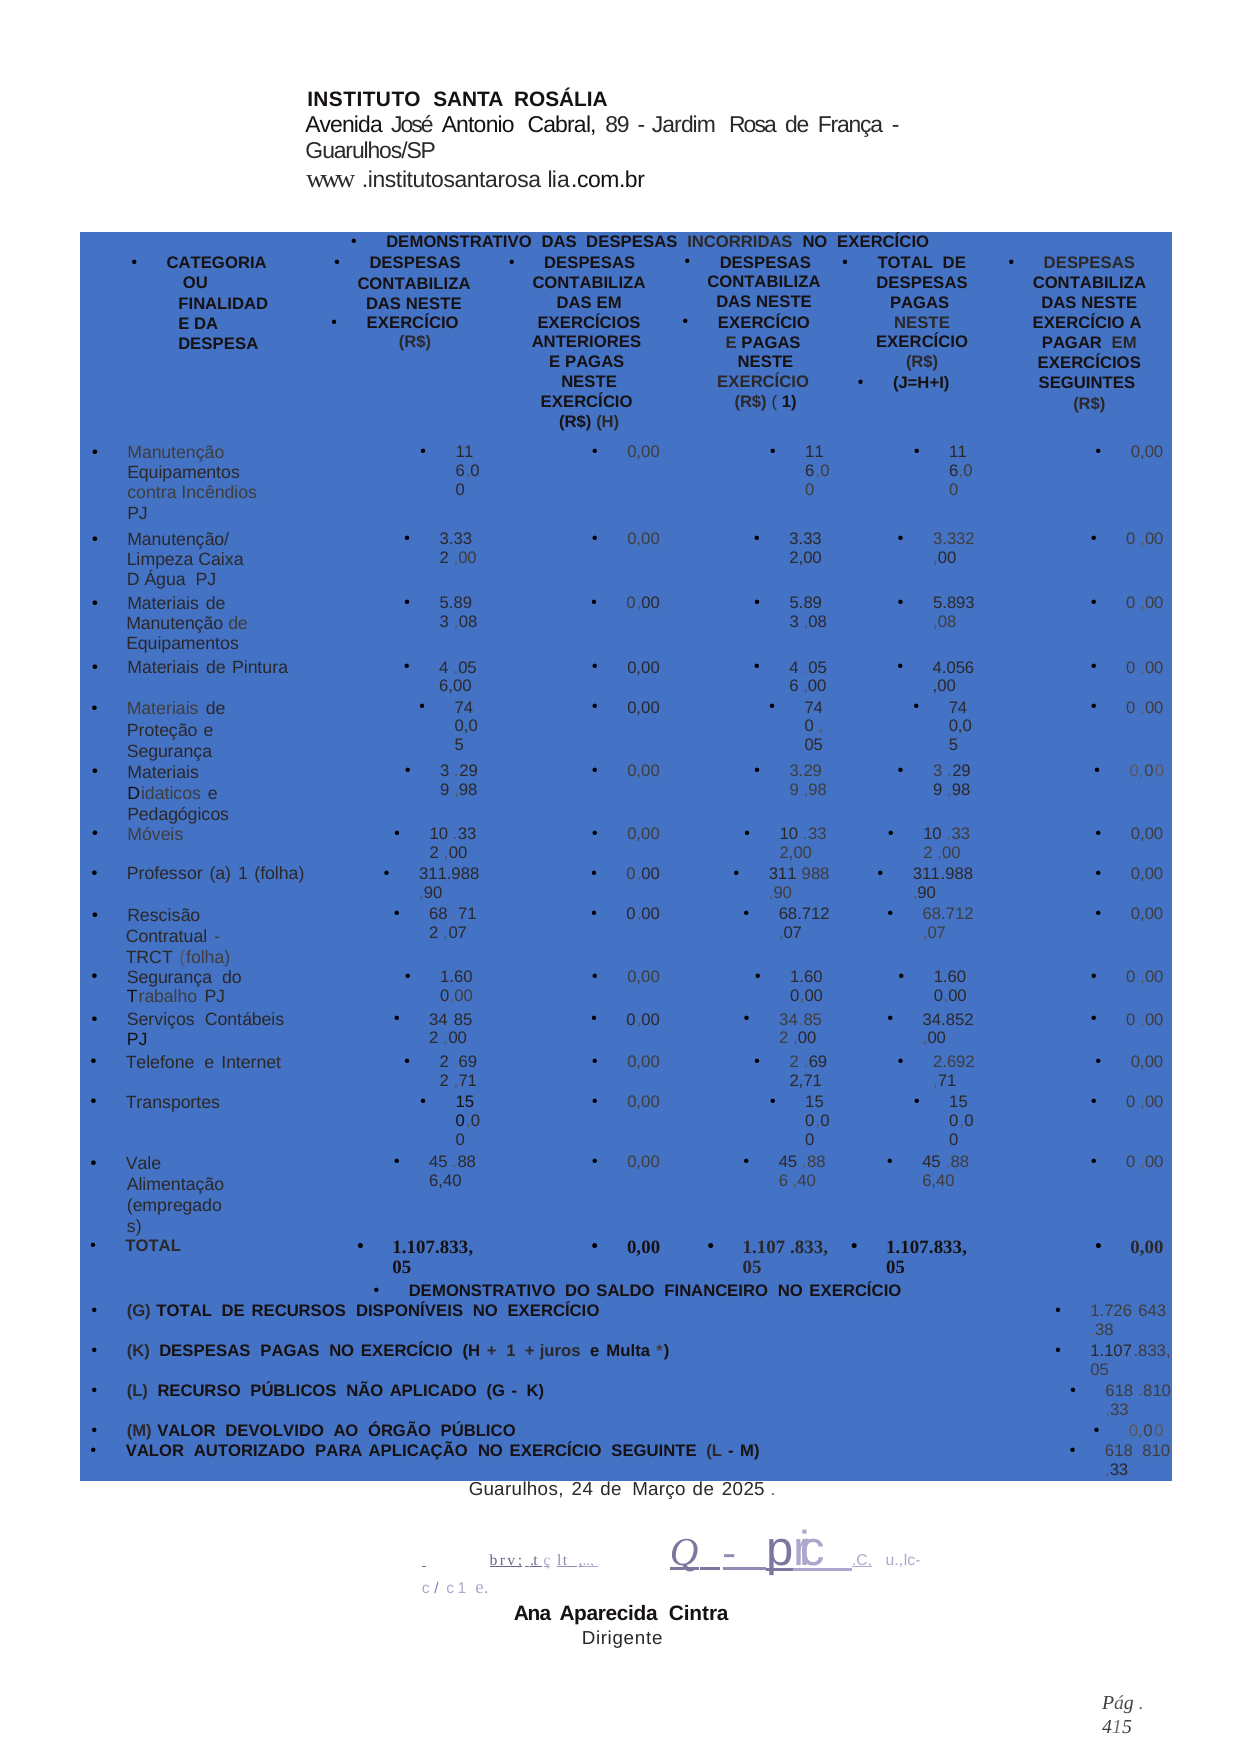

INSTITUTO SANTA ROSÁLIA
Avenida José Antonio Cabral, 89 - Jardim Rosa de França - Guarulhos/SP
www .institutosantarosa lia.com.br
| DEMONSTRATIVO DAS DESPESAS INCORRIDAS NO EXERCÍCIO | | | | | |
| --- | --- | --- | --- | --- | --- |
| CATEGORIA OU FINALIDADE DA DESPESA | DESPESAS CONTABILIZADAS NESTE EXERCÍCIO (R$) | DESPESAS CONTABILIZADAS EM EXERCÍCIOS ANTERIORES E PAGAS NESTE EXERCÍCIO (R$) (H) | DESPESAS CONTABILIZADAS NESTE EXERCÍCIO E PAGAS NESTE EXERCÍCIO (R$) ( 1) | TOTAL DE DESPESAS PAGAS NESTE EXERCÍCIO (R$) (J=H+I) | DESPESAS CONTABILIZADAS NESTE EXERCÍCIO A PAGAR EM EXERCÍCIOS SEGUINTES (R$) |
| Manutenção Equipamentos contra Incêndios PJ | 116,00 | 0,00 | 116,00 | 116,00 | 0,00 |
| Manutenção/Limpeza Caixa D Água PJ | 3.332 ,00 | 0,00 | 3.332,00 | 3.332 ,00 | 0 ,00 |
| Materiais de Manutenção de Equipamentos | 5.893 ,08 | 0,00 | 5.893 ,08 | 5.893 ,08 | 0 ,00 |
| Materiais de Pintura | 4 .056,00 | 0,00 | 4 .056 ,00 | 4.056,00 | 0 ,00 |
| Materiais de Proteção e Segurança | 740,05 | 0,00 | 740 ,05 | 740,05 | 0 ,00 |
| Materiais Didaticos e Pedagógicos | 3 .299 ,98 | 0,00 | 3.299 ,98 | 3 .299 ,98 | 0,00 |
| Móveis | 10 .332 ,00 | 0,00 | 10 .332,00 | 10 .332 ,00 | 0,00 |
| Professor (a) 1 (folha) | 311.988,90 | 0,00 | 311.988 ,90 | 311.988 ,90 | 0,00 |
| Rescisão Contratual - TRCT (folha) | 68 .712 ,07 | 0,00 | 68.712 ,07 | 68.712 ,07 | 0,00 |
| Segurança do Trabalho PJ | 1.600,00 | 0,00 | 1.600,00 | 1.600,00 | 0 ,00 |
| Serviços Contábeis PJ | 34.852 ,00 | 0,00 | 34.852 ,00 | 34.852 ,00 | 0 ,00 |
| Telefone e Internet | 2 .692 ,71 | 0,00 | 2 .692,71 | 2.692 ,71 | 0,00 |
| Transportes | 150,00 | 0,00 | 150,00 | 150,00 | 0 ,00 |
| Vale Alimentação (empregados) | 45 .886,40 | 0,00 | 45 .886 ,40 | 45 .886,40 | 0 ,00 |
| TOTAL | 1.107.833,05 | 0,00 | 1.107 .833,05 | 1.107.833,05 | 0,00 |
| DEMONSTRATIVO DO SALDO FINANCEIRO NO EXERCÍCIO | | | | | |
| (G) TOTAL DE RECURSOS DISPONÍVEIS NO EXERCÍCIO | | | | | 1.726.643 ,38 |
| (K) DESPESAS PAGAS NO EXERCÍCIO (H + 1 + juros e Multa \*) | | | | | 1.107.833,05 |
| (L) RECURSO PÚBLICOS NÃO APLICADO (G - K) | | | | | 618 .810 ,33 |
| (M) VALOR DEVOLVIDO AO ÓRGÃO PÚBLICO | | | | | 0,00 |
| VALOR AUTORIZADO PARA APLICAÇÃO NO EXERCÍCIO SEGUINTE (L - M) | | | | | 618 .810 ,33 |
* Total Juros e Multa R$ 0,00
Declaro(amos) , na qualidade de responsável( is) pela entidade supra epigrafada, sob as penas da Lei, que a despesa relacionada , comprova a exata aplicação dos recursos recebidos para os fins indicados, conforme programa de trabalho aprovado, proposto ao Orgão Público Parceiro .
Guarulhos, 24 de Março de 2025 .
 	brv; .t çlt_,.., 	Q - pric .C, u.,lc- c/ c1 e.­
Ana Aparecida Cintra
Dirigente
Pág . 415